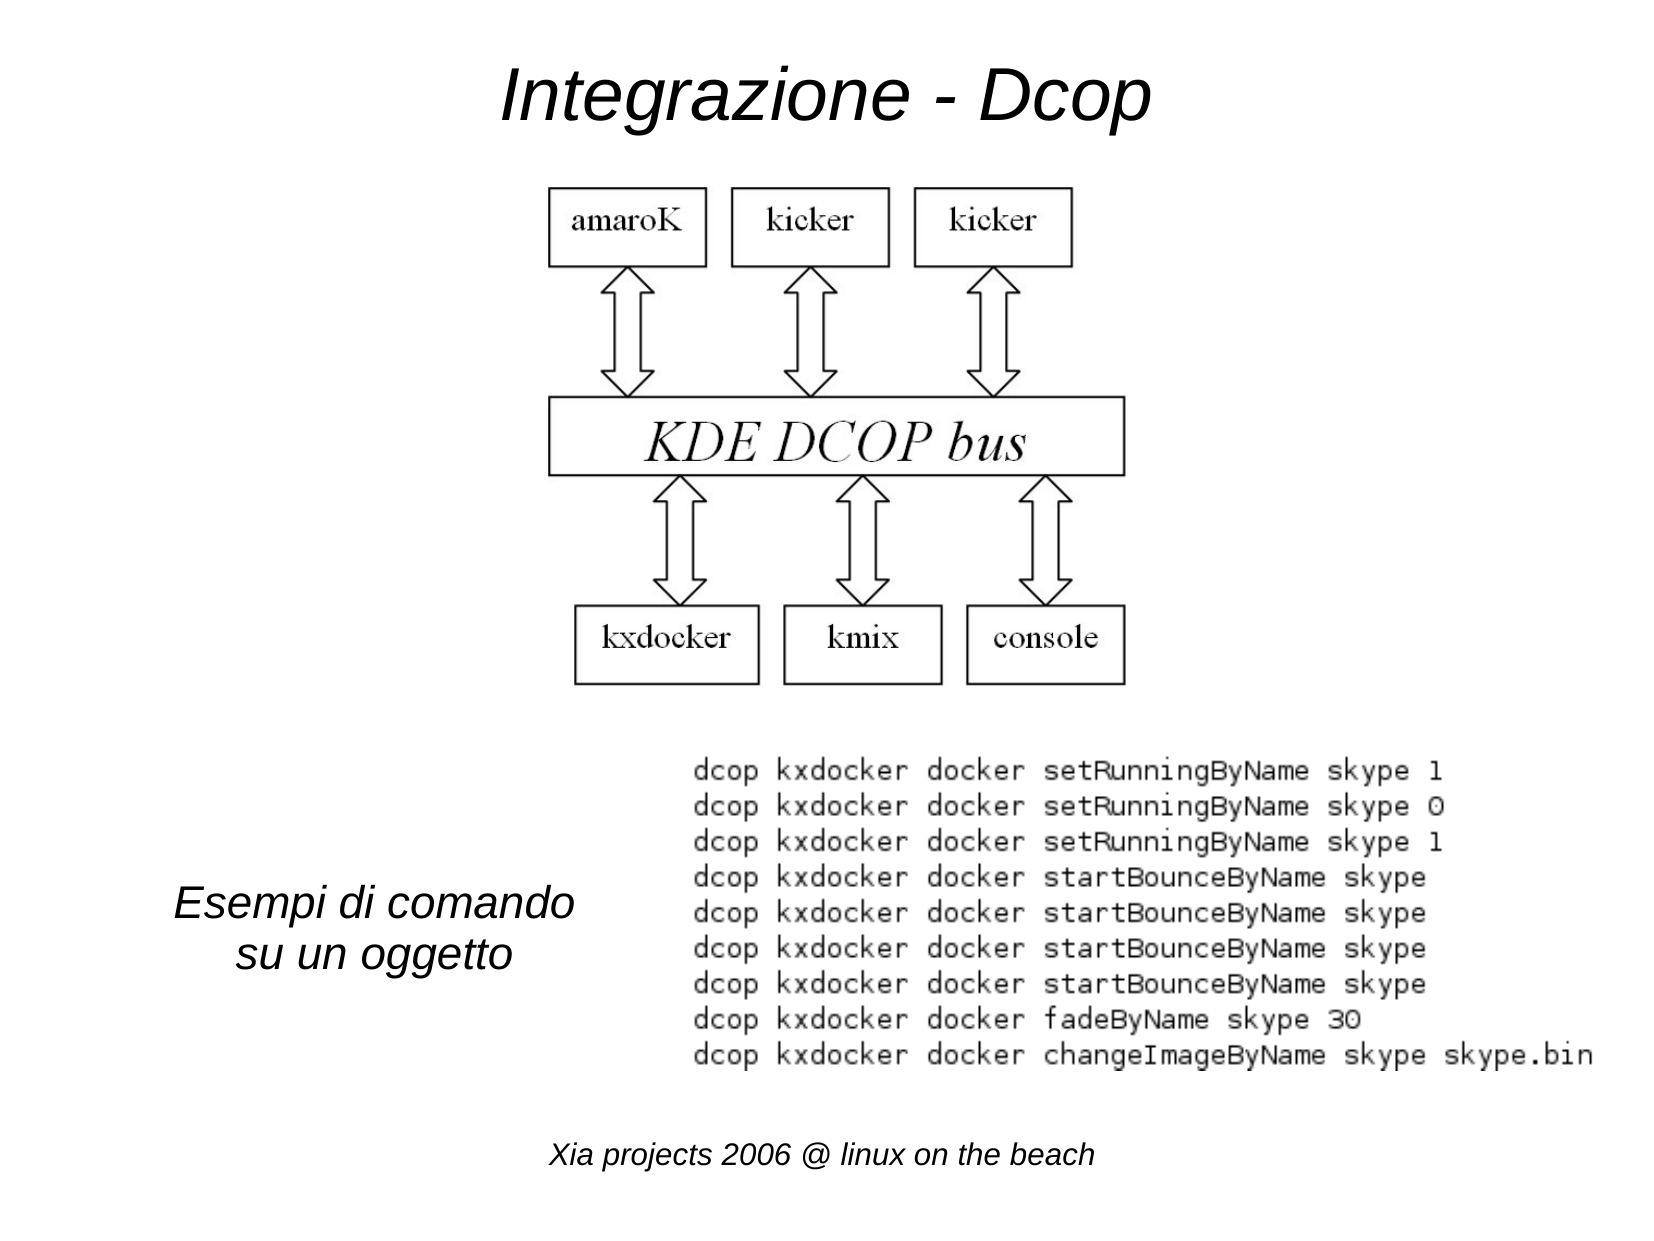

# Integrazione - Dcop
Esempi di comando
su un oggetto
Xia projects 2006 @ linux on the beach